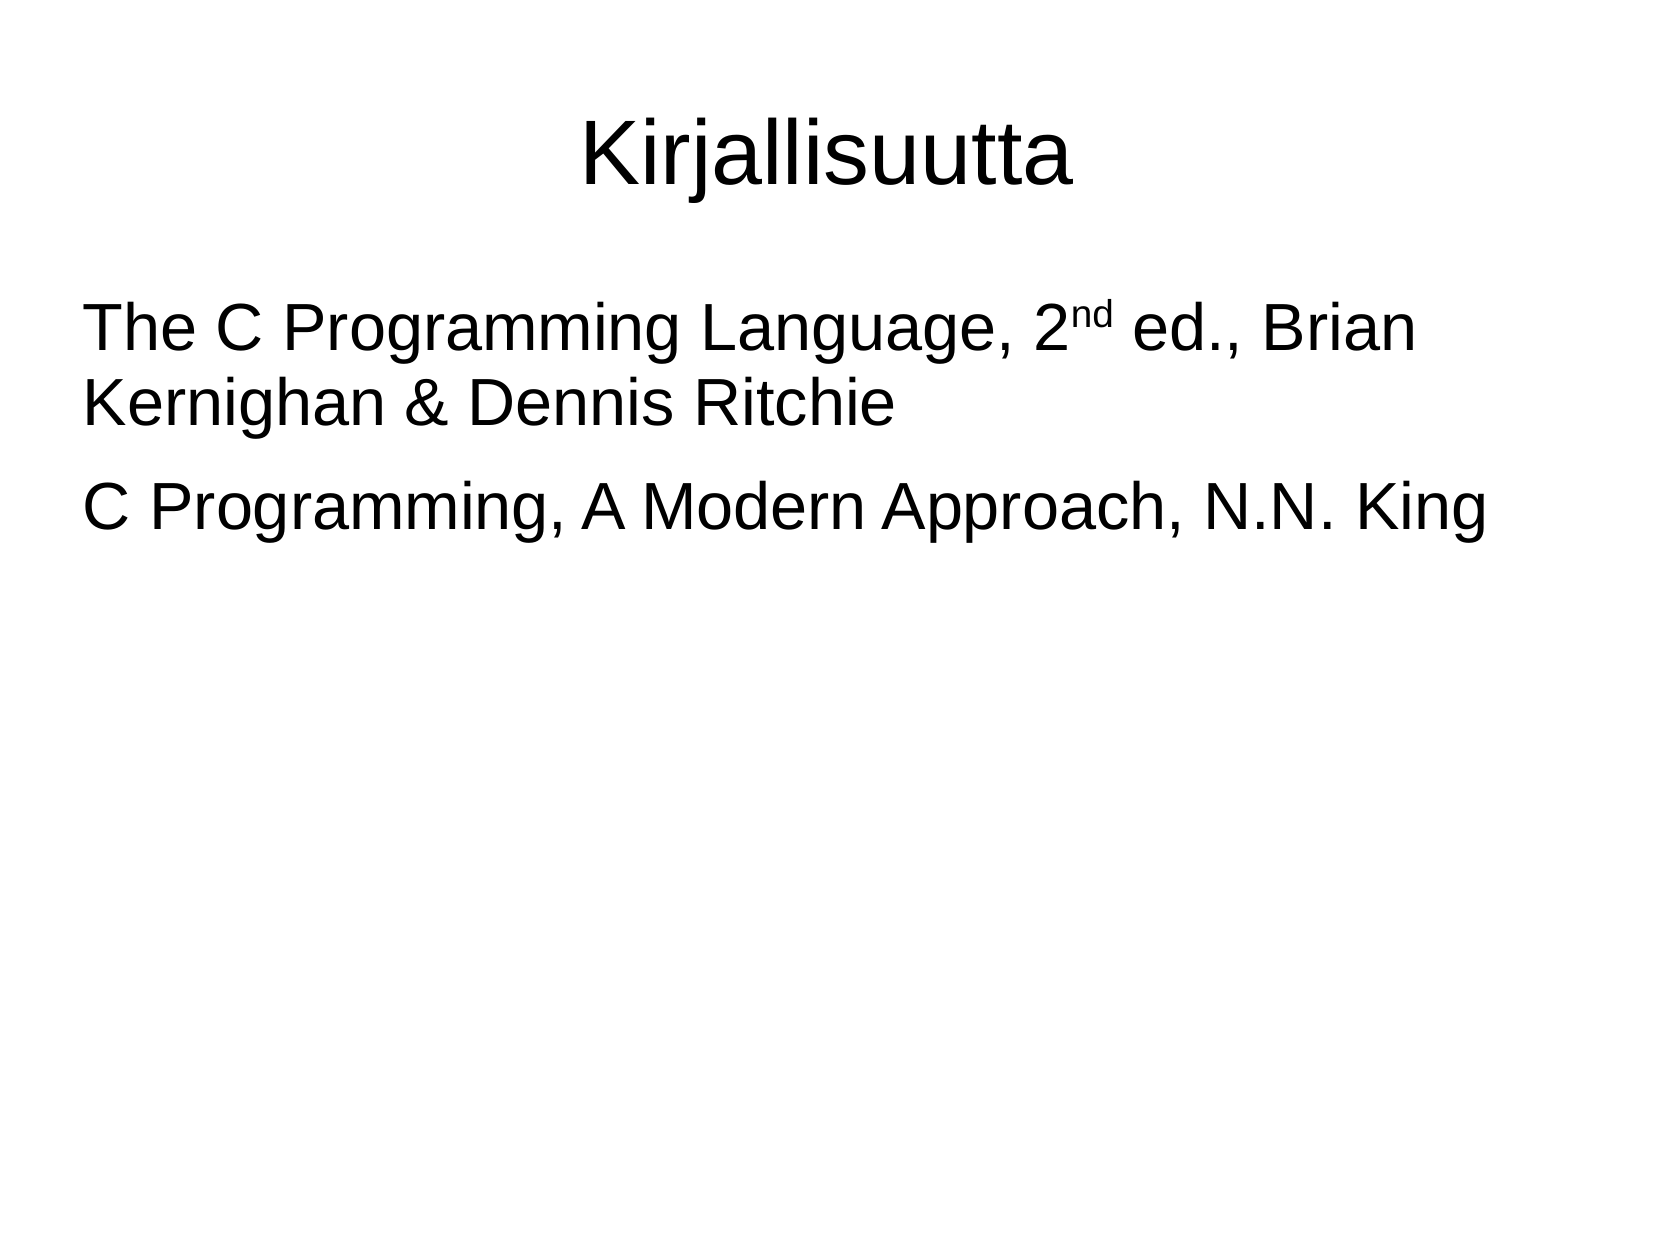

# Kirjallisuutta
The C Programming Language, 2nd ed., Brian Kernighan & Dennis Ritchie
C Programming, A Modern Approach, N.N. King